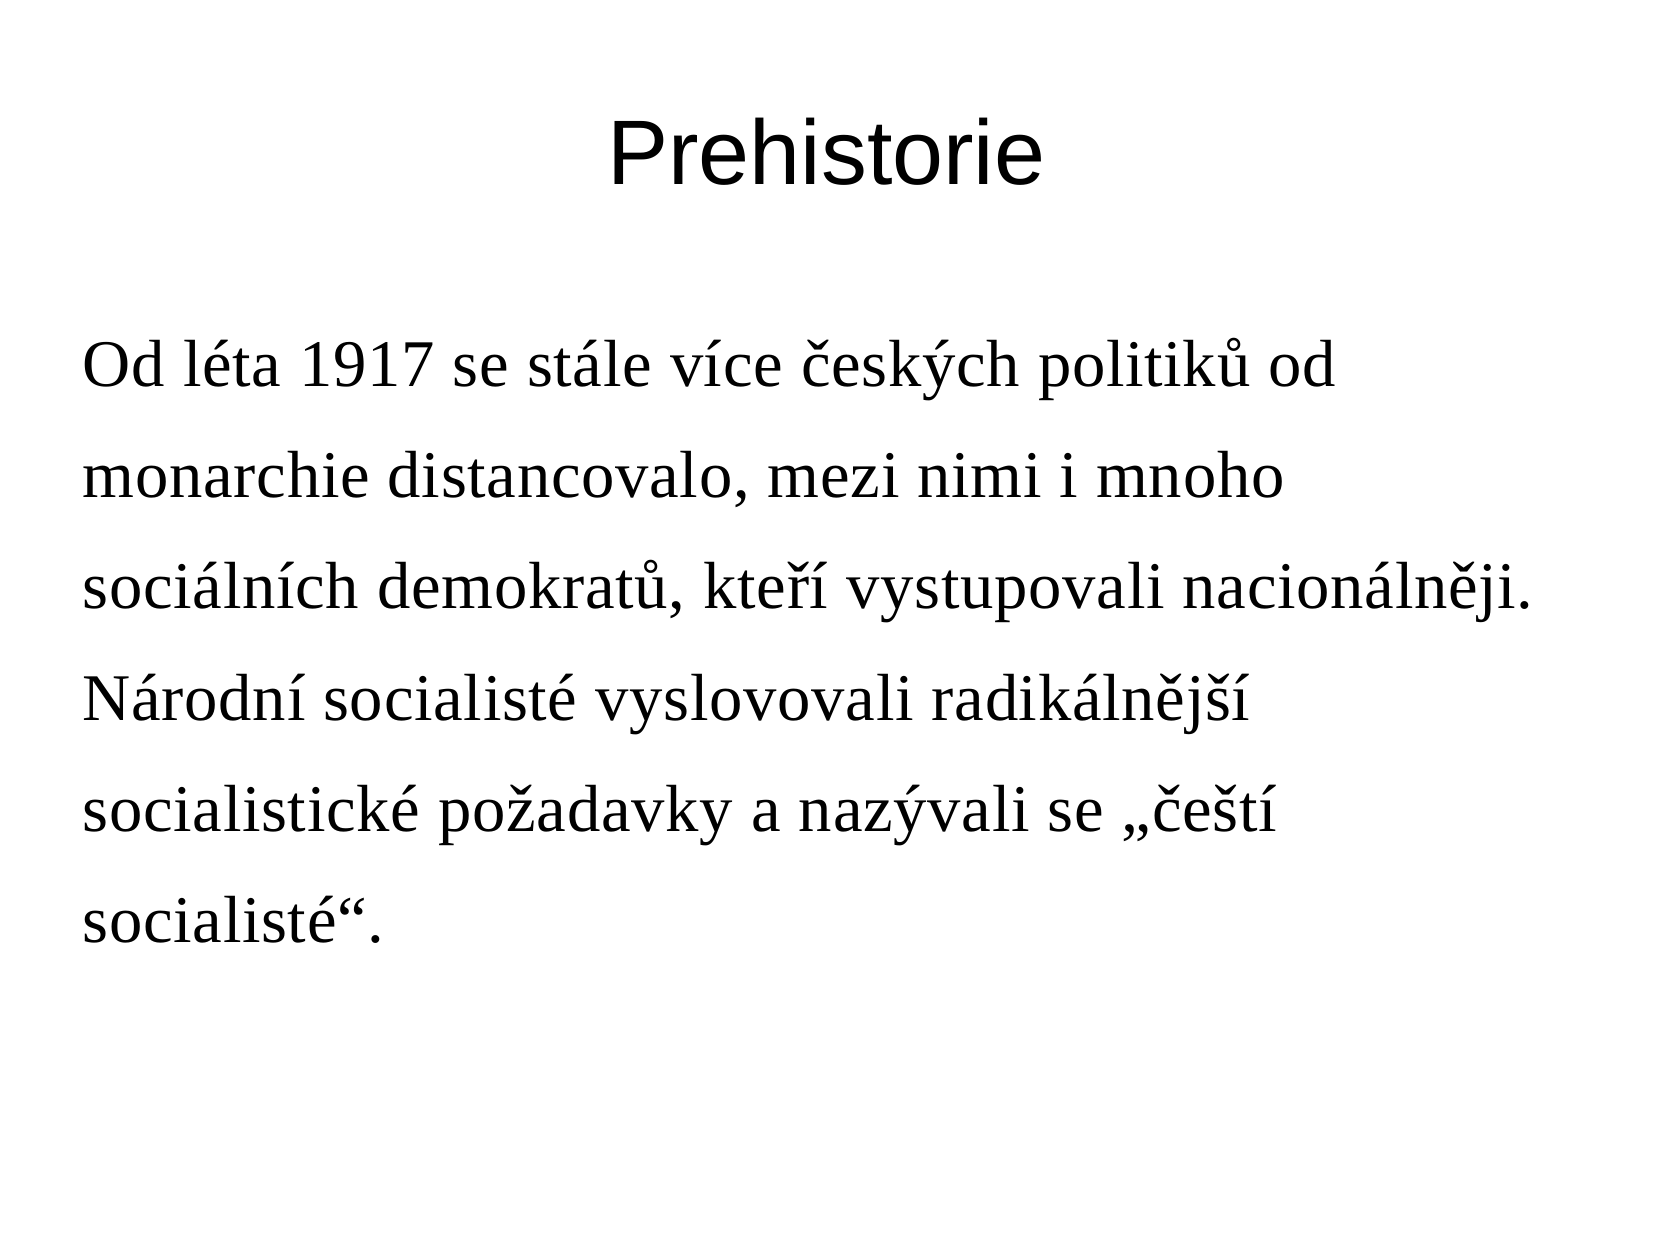

# Prehistorie
Od léta 1917 se stále více českých politiků od monarchie distancovalo, mezi nimi i mnoho sociálních demokratů, kteří vystupovali nacionálněji. Národní socialisté vyslovovali radikálnější socialistické požadavky a nazývali se „čeští socialisté“.